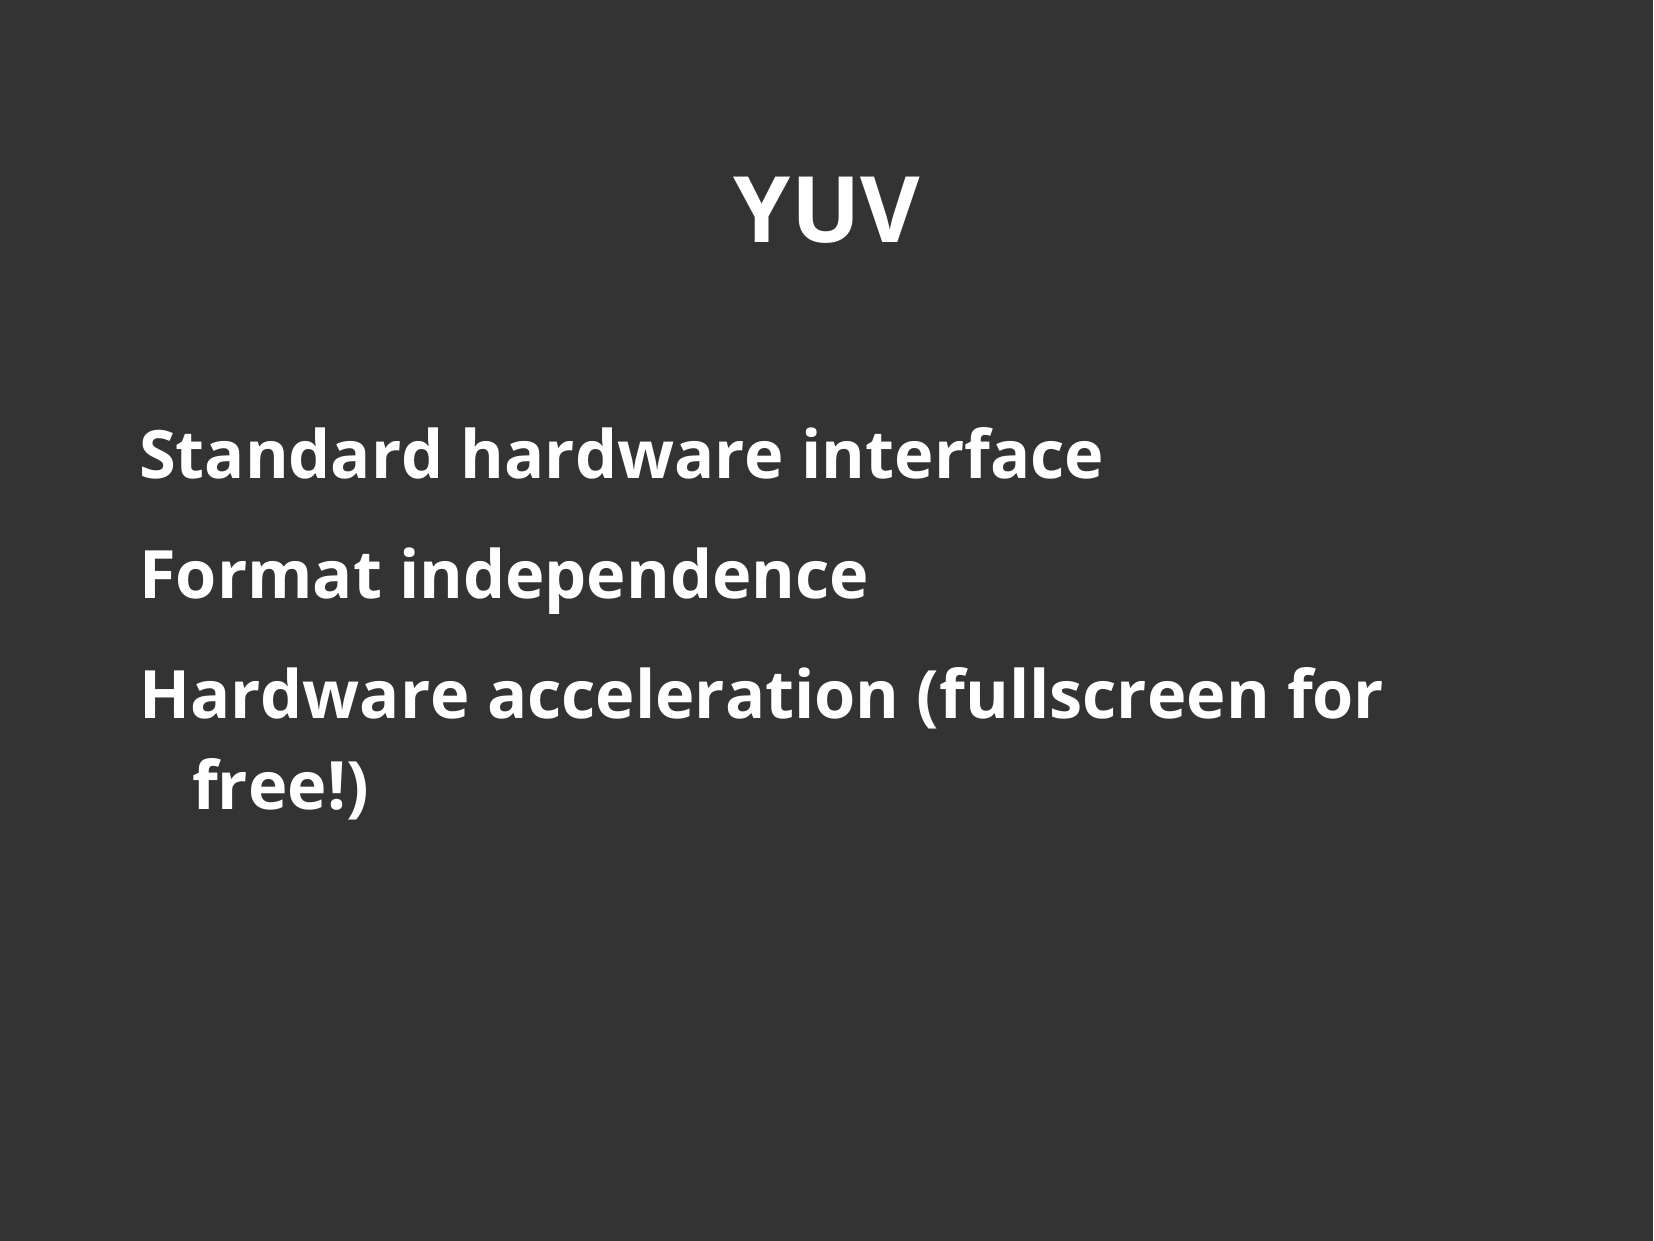

# YUV
Standard hardware interface
Format independence
Hardware acceleration (fullscreen for free!)